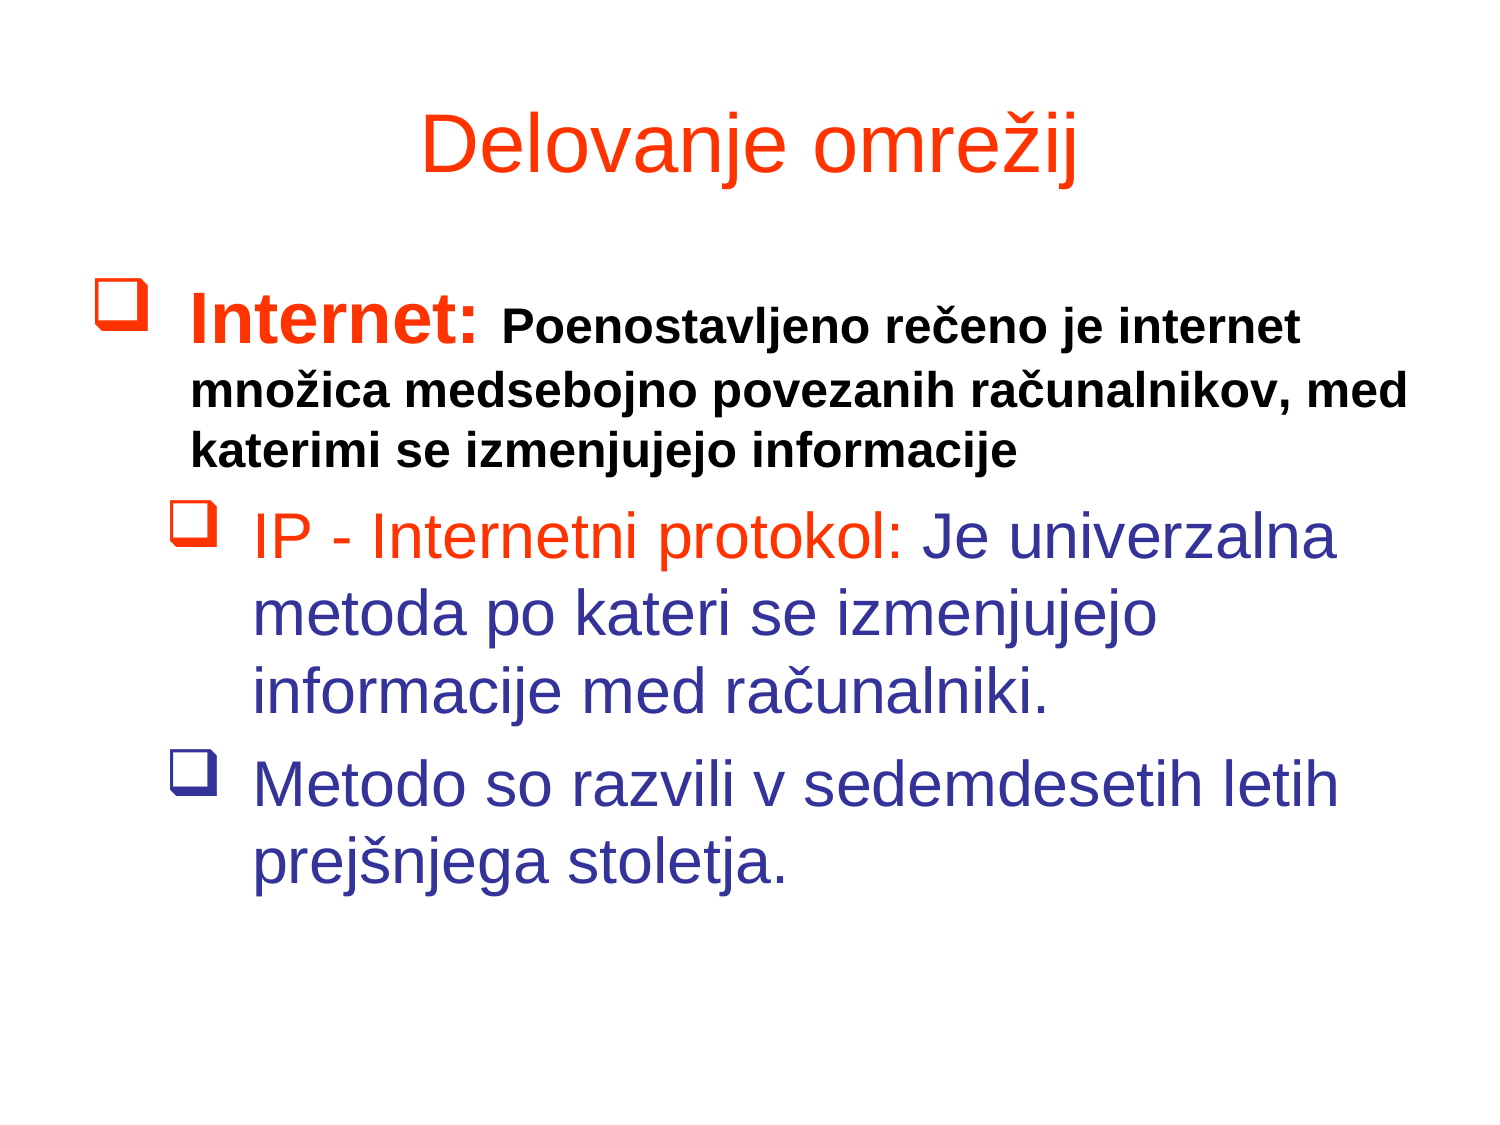

# Delovanje omrežij
Internet: Poenostavljeno rečeno je internet množica medsebojno povezanih računalnikov, med katerimi se izmenjujejo informacije
IP - Internetni protokol: Je univerzalna metoda po kateri se izmenjujejo informacije med računalniki.
Metodo so razvili v sedemdesetih letih prejšnjega stoletja.